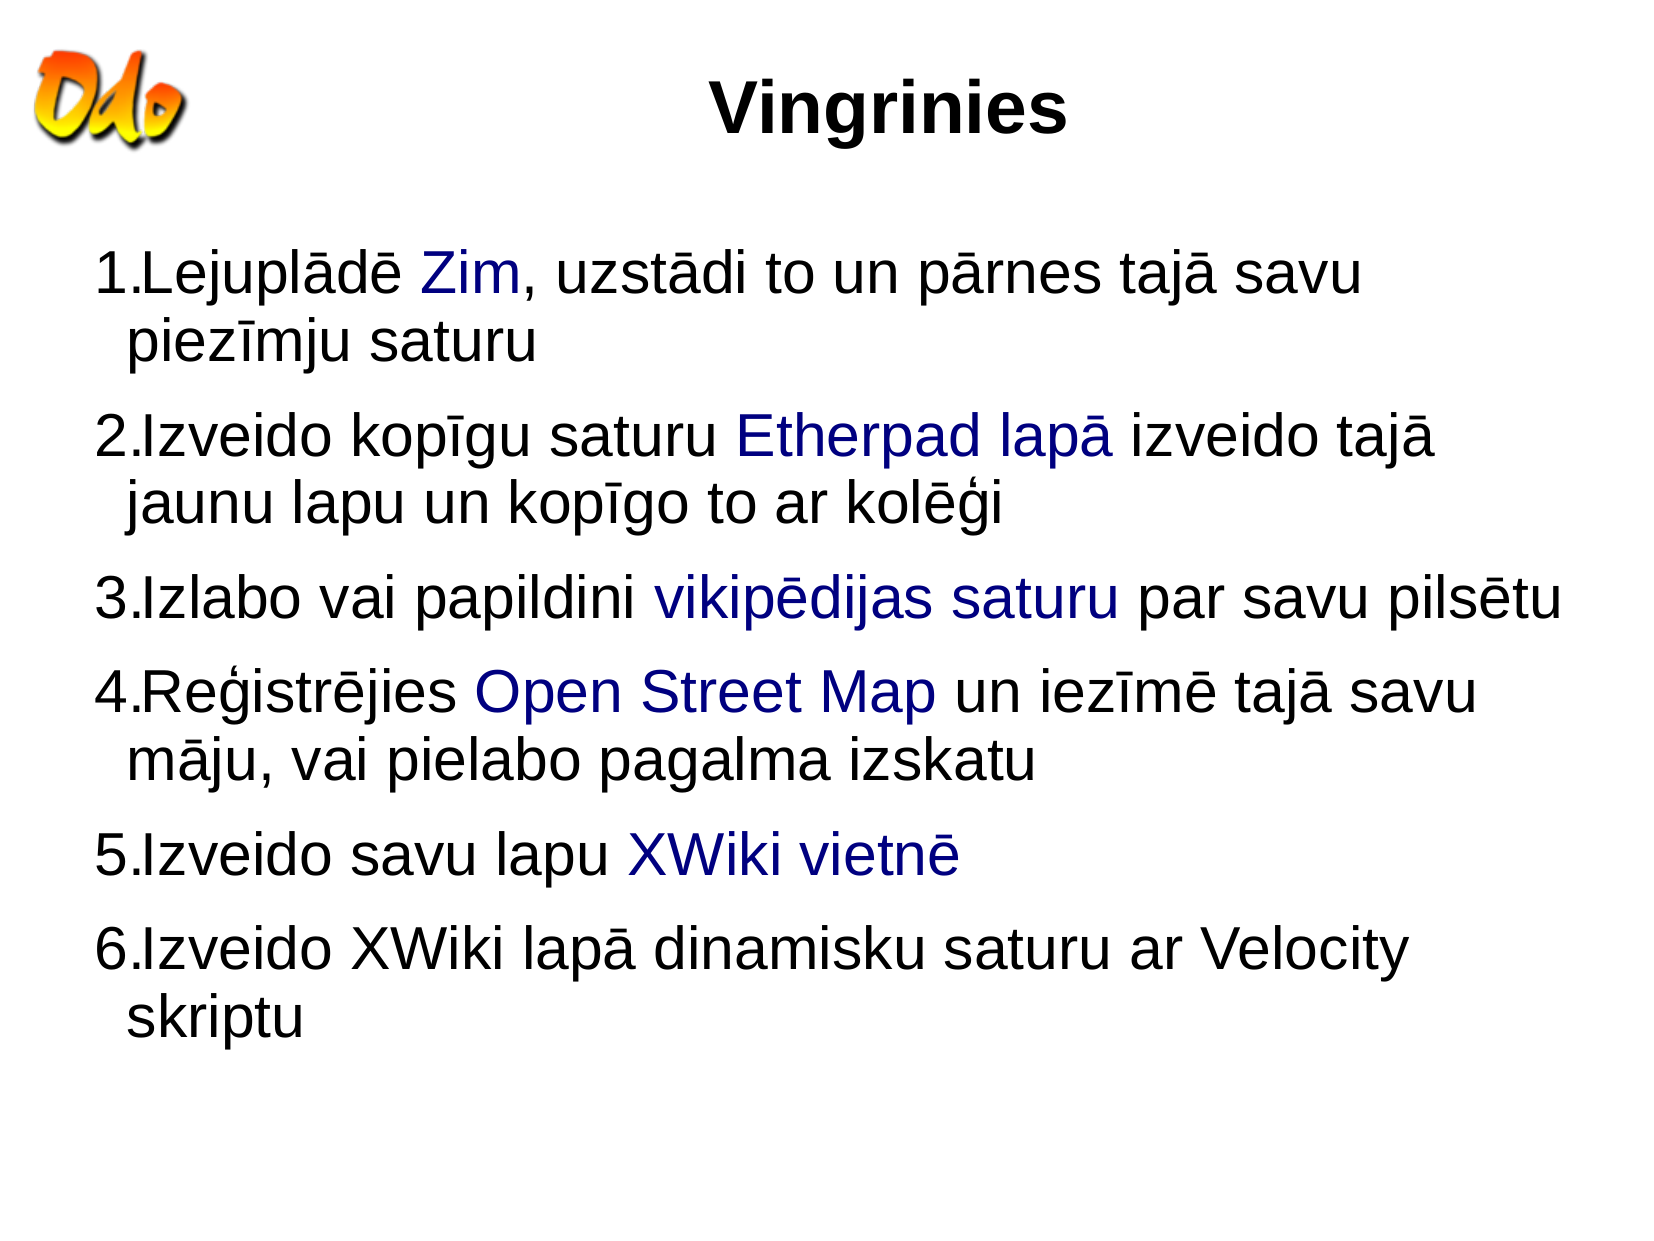

# Vingrinies
Lejuplādē Zim, uzstādi to un pārnes tajā savu piezīmju saturu
Izveido kopīgu saturu Etherpad lapā izveido tajā jaunu lapu un kopīgo to ar kolēģi
Izlabo vai papildini vikipēdijas saturu par savu pilsētu
Reģistrējies Open Street Map un iezīmē tajā savu māju, vai pielabo pagalma izskatu
Izveido savu lapu XWiki vietnē
Izveido XWiki lapā dinamisku saturu ar Velocity skriptu